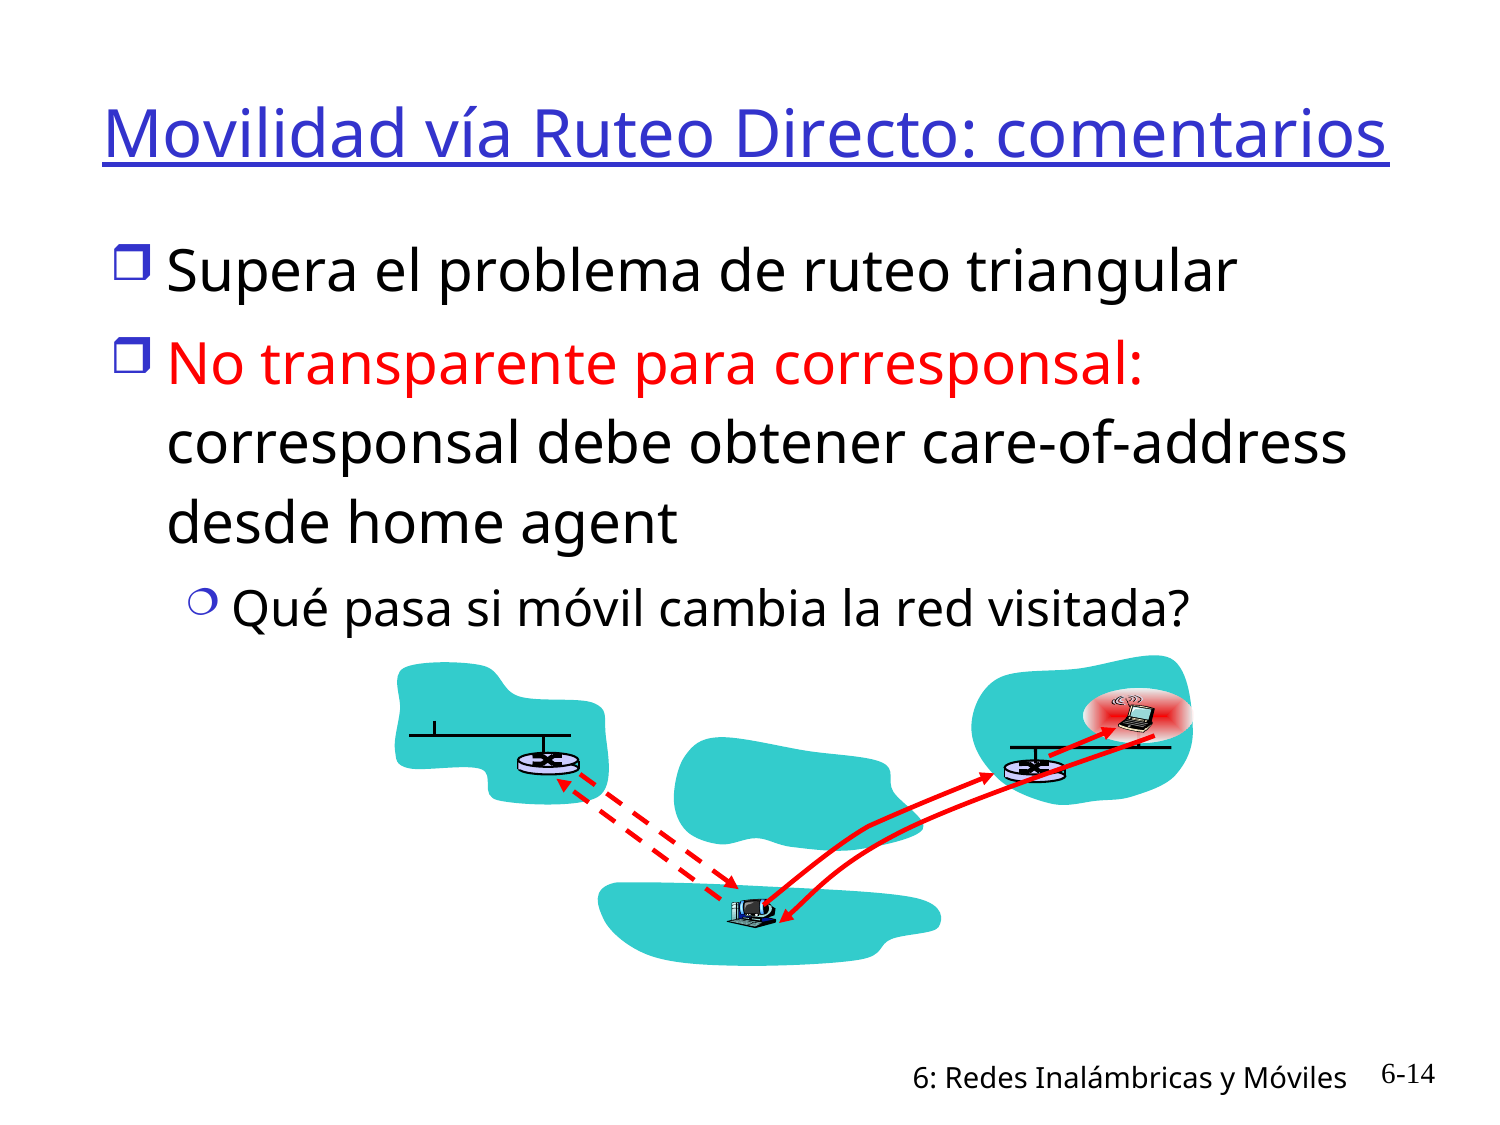

# Movilidad vía Ruteo Directo: comentarios
Supera el problema de ruteo triangular
No transparente para corresponsal: corresponsal debe obtener care-of-address desde home agent
Qué pasa si móvil cambia la red visitada?
14